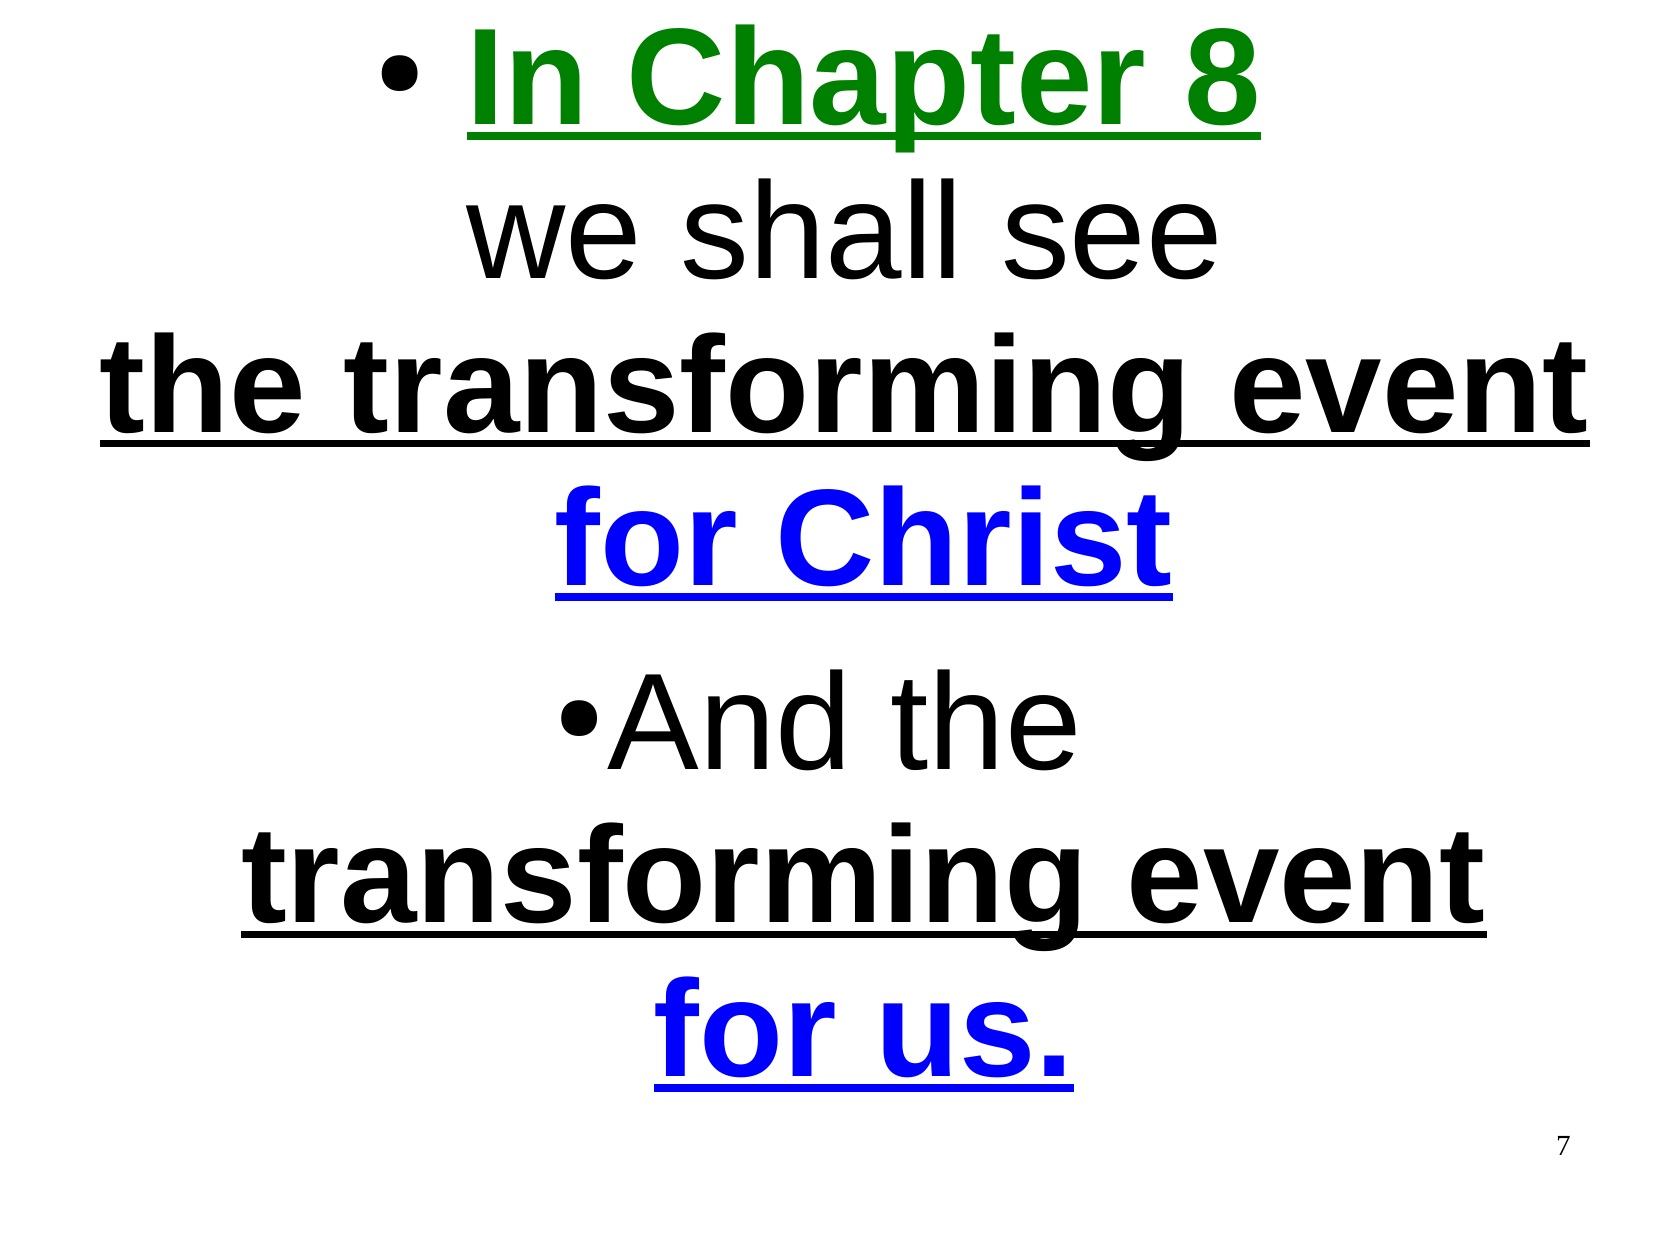

# In Chapter 8 we shall see the transforming event for Christ
And the
transforming event
for us.
7